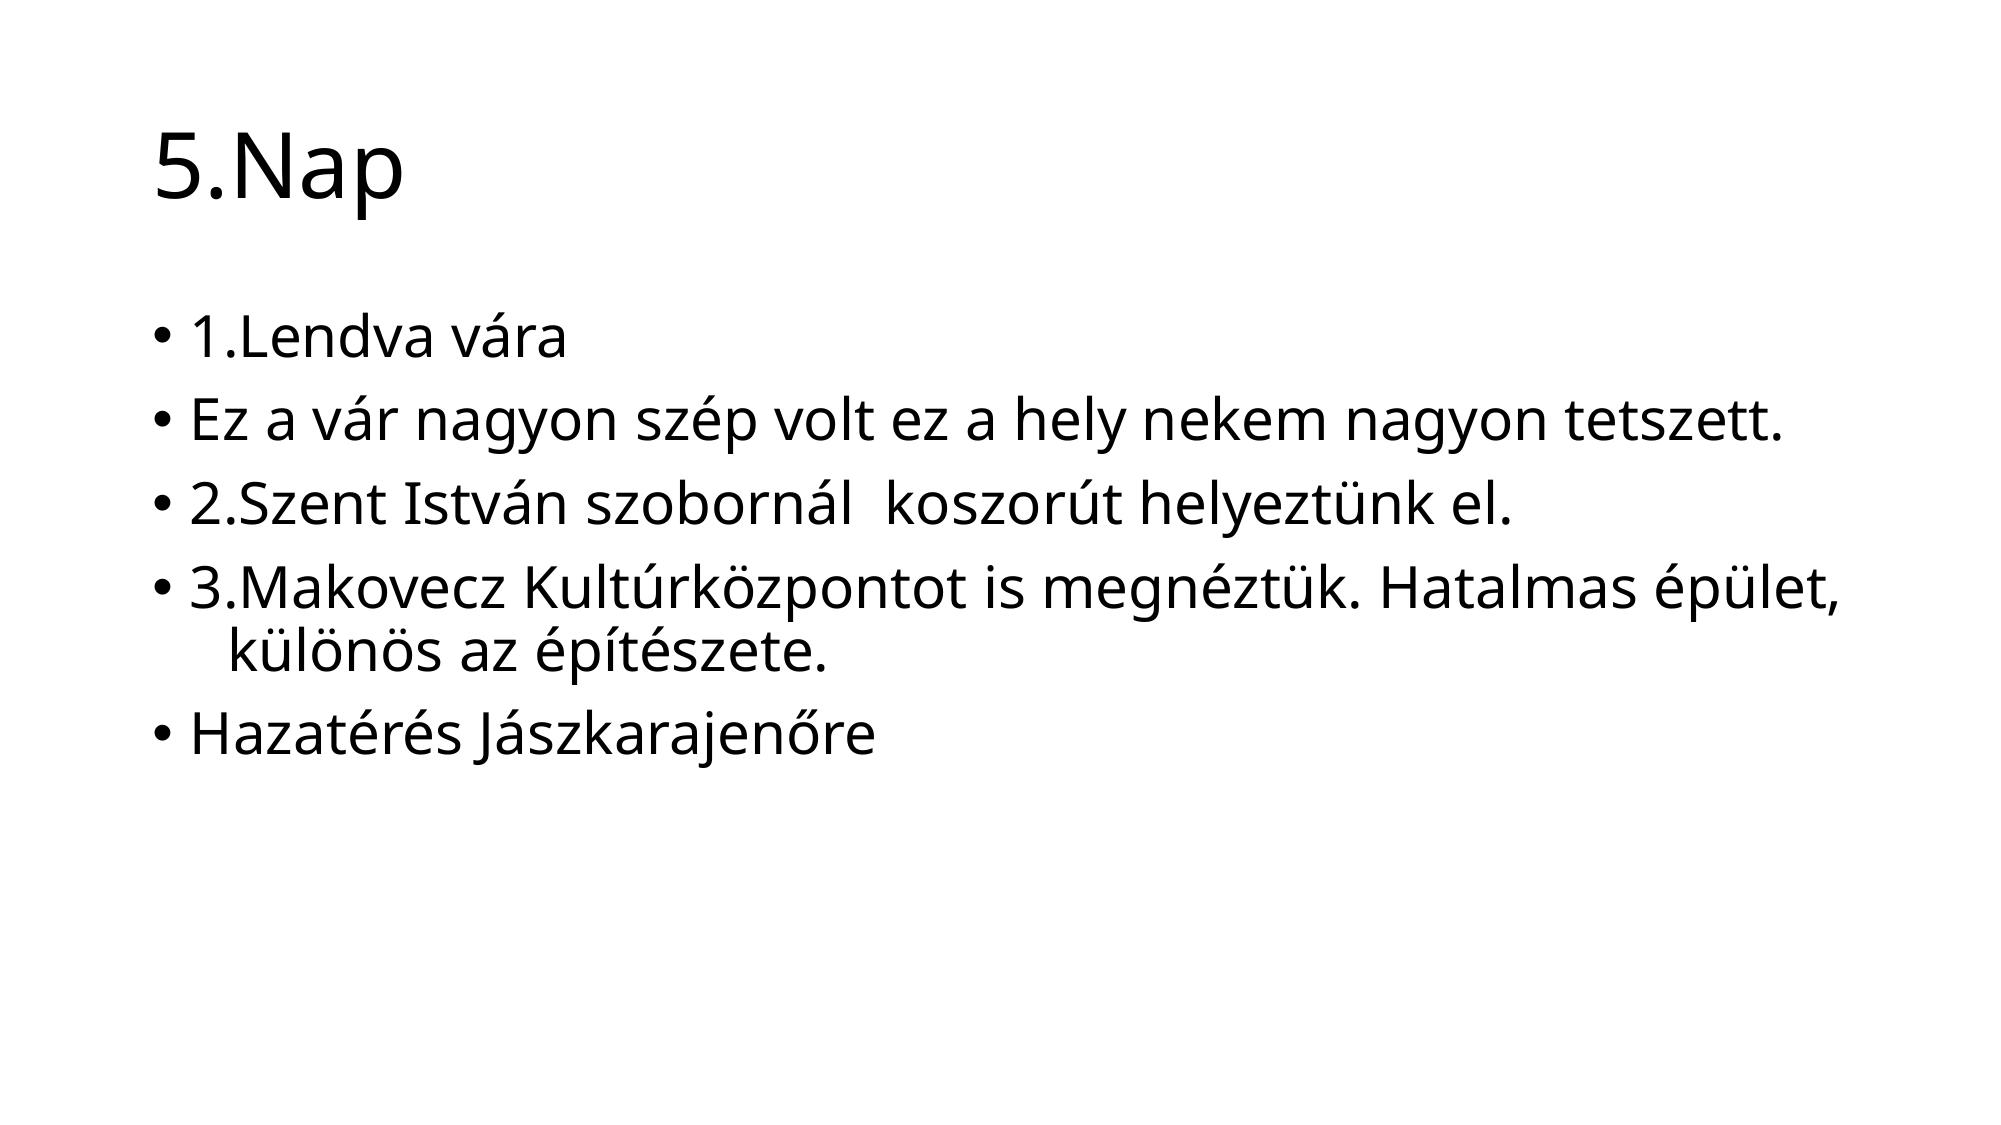

# 5.Nap
1.Lendva vára
Ez a vár nagyon szép volt ez a hely nekem nagyon tetszett.
2.Szent István szobornál koszorút helyeztünk el.
3.Makovecz Kultúrközpontot is megnéztük. Hatalmas épület, különös az építészete.
Hazatérés Jászkarajenőre